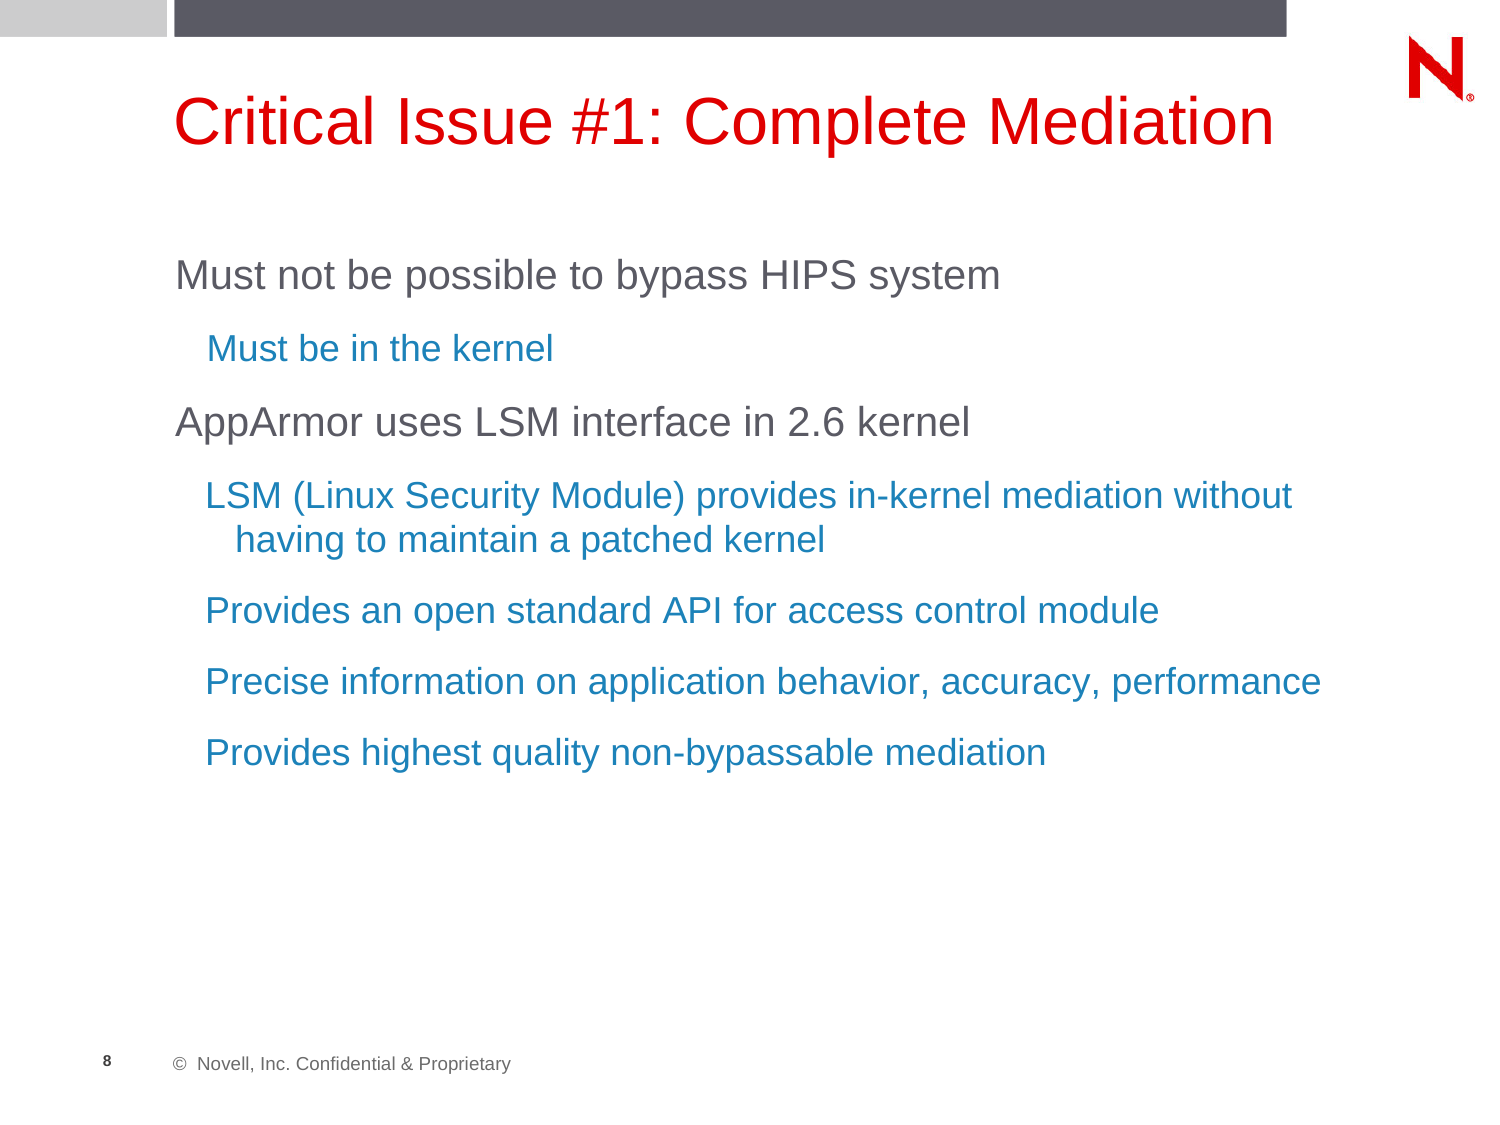

# Critical Issue #1: Complete Mediation
Must not be possible to bypass HIPS system
Must be in the kernel
AppArmor uses LSM interface in 2.6 kernel
LSM (Linux Security Module) provides in-kernel mediation without having to maintain a patched kernel
Provides an open standard API for access control module
Precise information on application behavior, accuracy, performance
Provides highest quality non-bypassable mediation